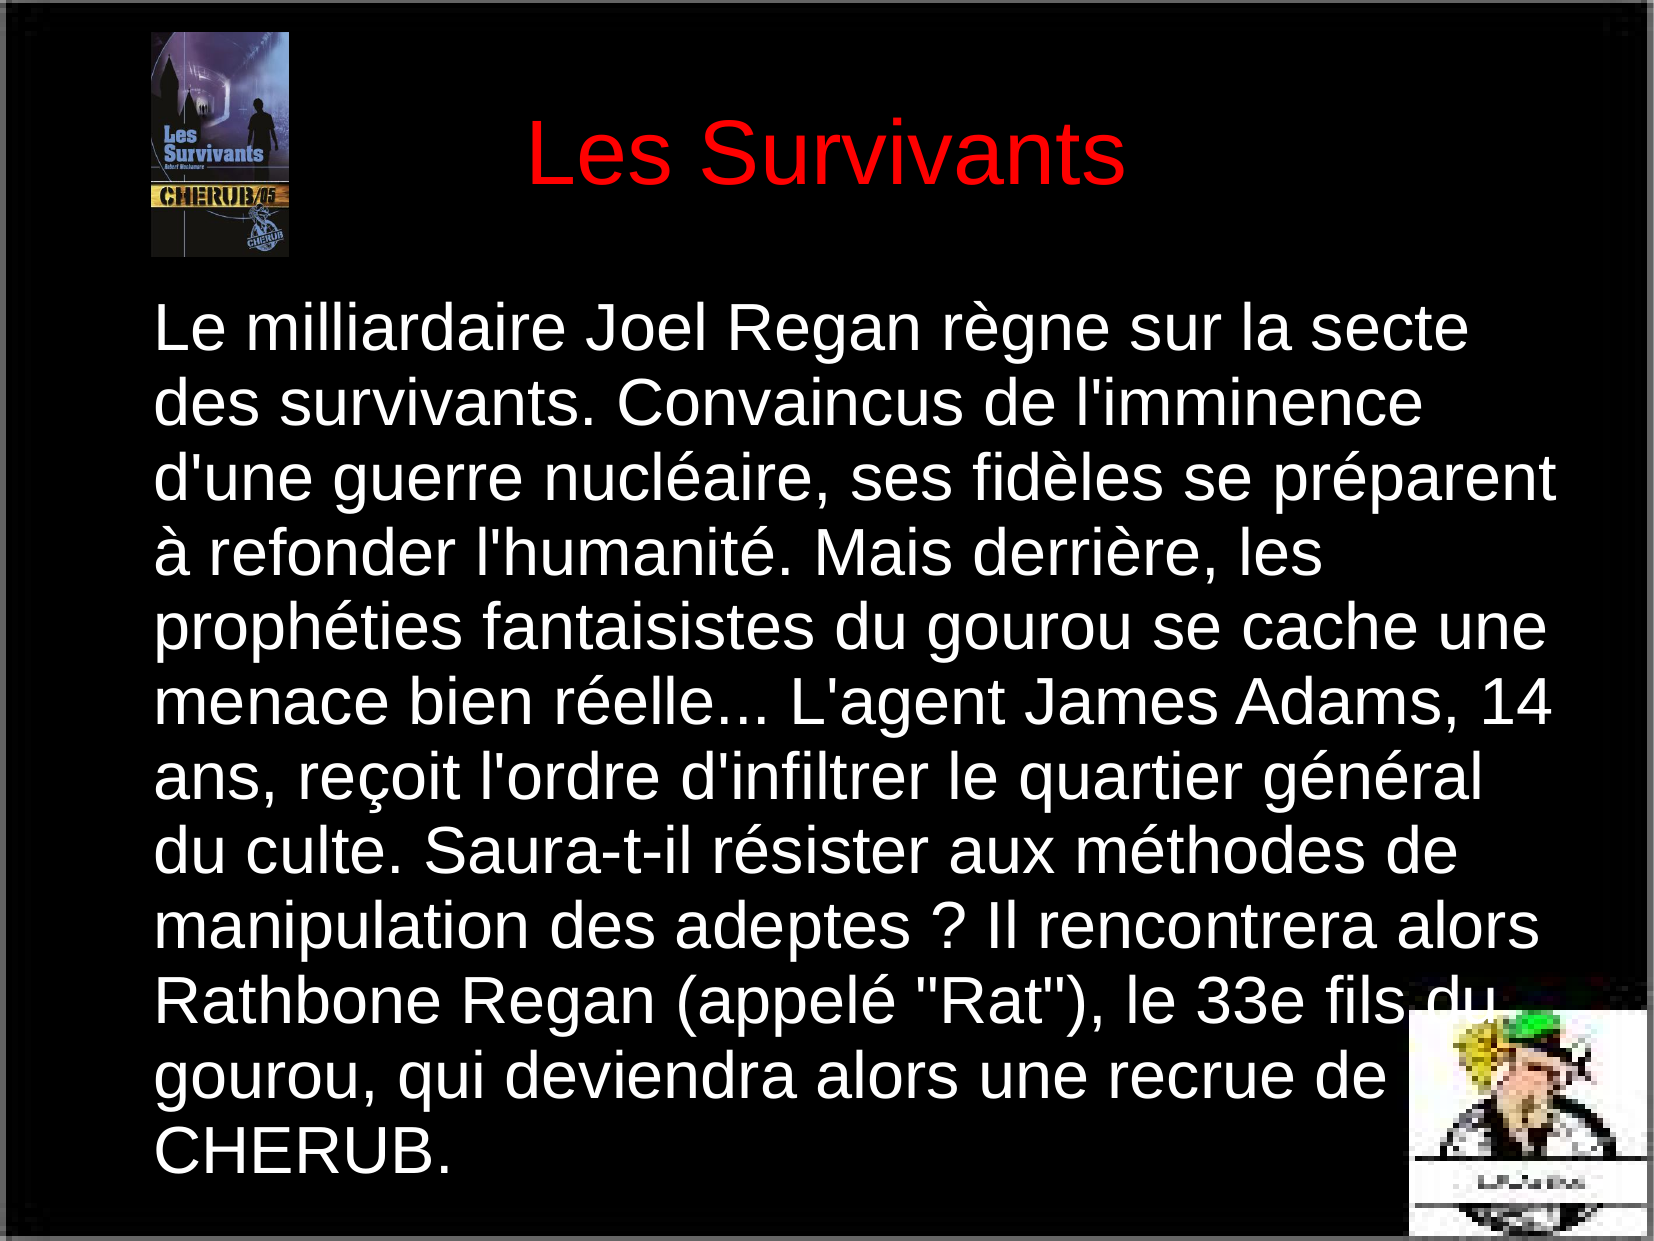

# Les Survivants
Le milliardaire Joel Regan règne sur la secte des survivants. Convaincus de l'imminence d'une guerre nucléaire, ses fidèles se préparent à refonder l'humanité. Mais derrière, les prophéties fantaisistes du gourou se cache une menace bien réelle... L'agent James Adams, 14 ans, reçoit l'ordre d'infiltrer le quartier général du culte. Saura-t-il résister aux méthodes de manipulation des adeptes ? Il rencontrera alors Rathbone Regan (appelé "Rat"), le 33e fils du gourou, qui deviendra alors une recrue de CHERUB.